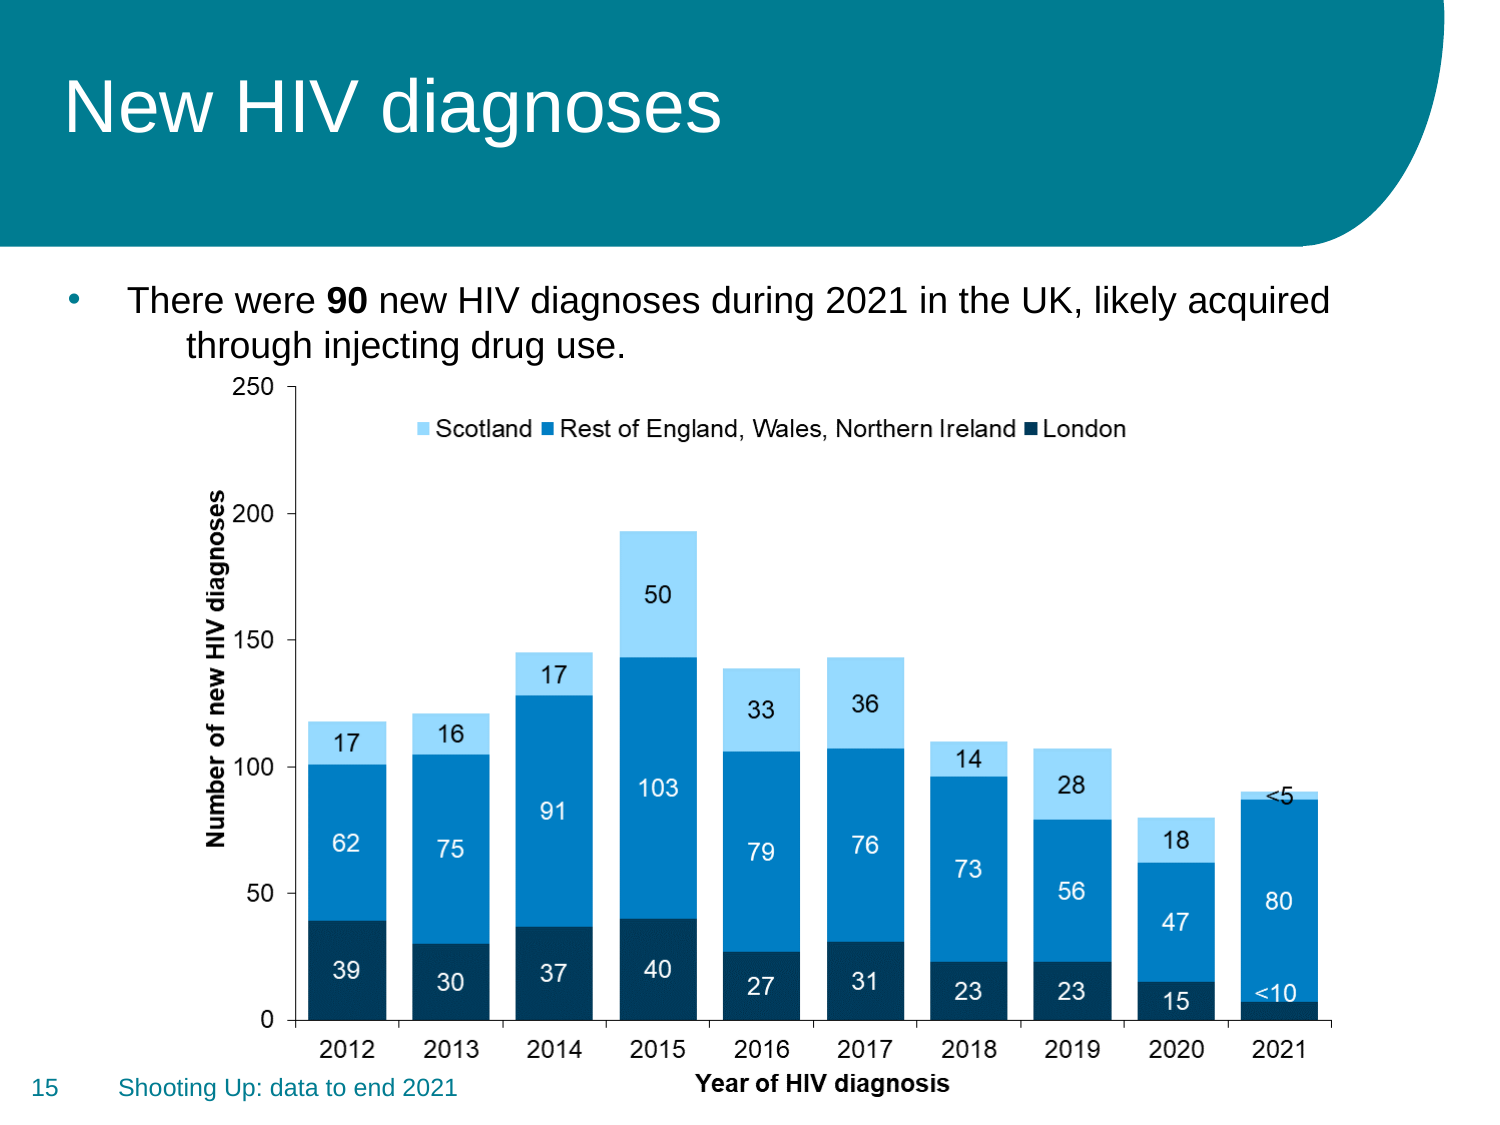

# New HIV diagnoses
There were 90 new HIV diagnoses during 2021 in the UK, likely acquired through injecting drug use.
7
Shooting Up: data to end 2021